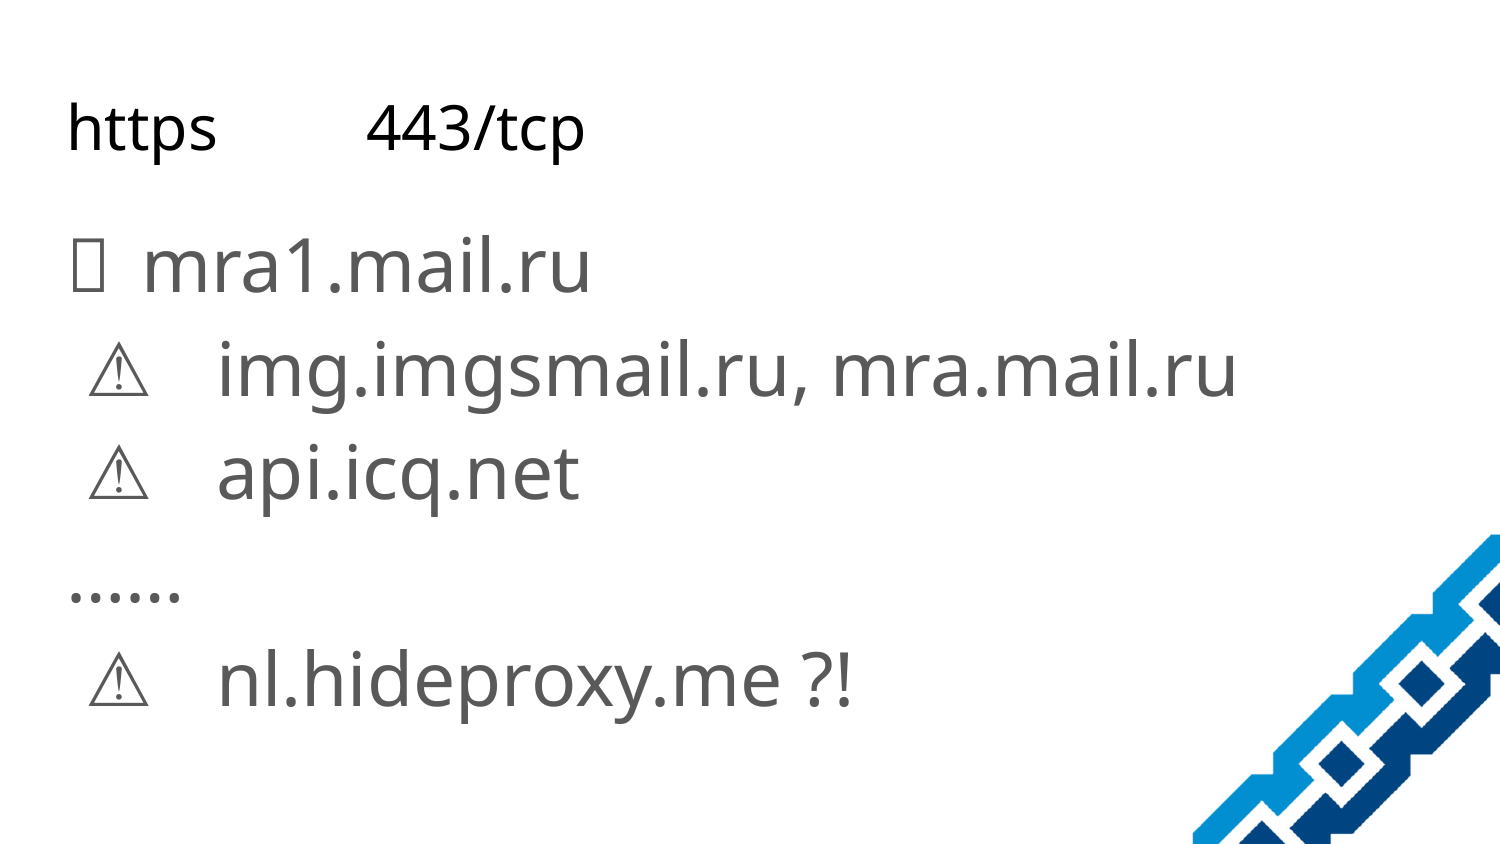

# https		443/tcp
︖	mra1.mail.ru
 ⚠	img.imgsmail.ru, mra.mail.ru
 ⚠	api.icq.net
……
 ⚠	nl.hideproxy.me ?!